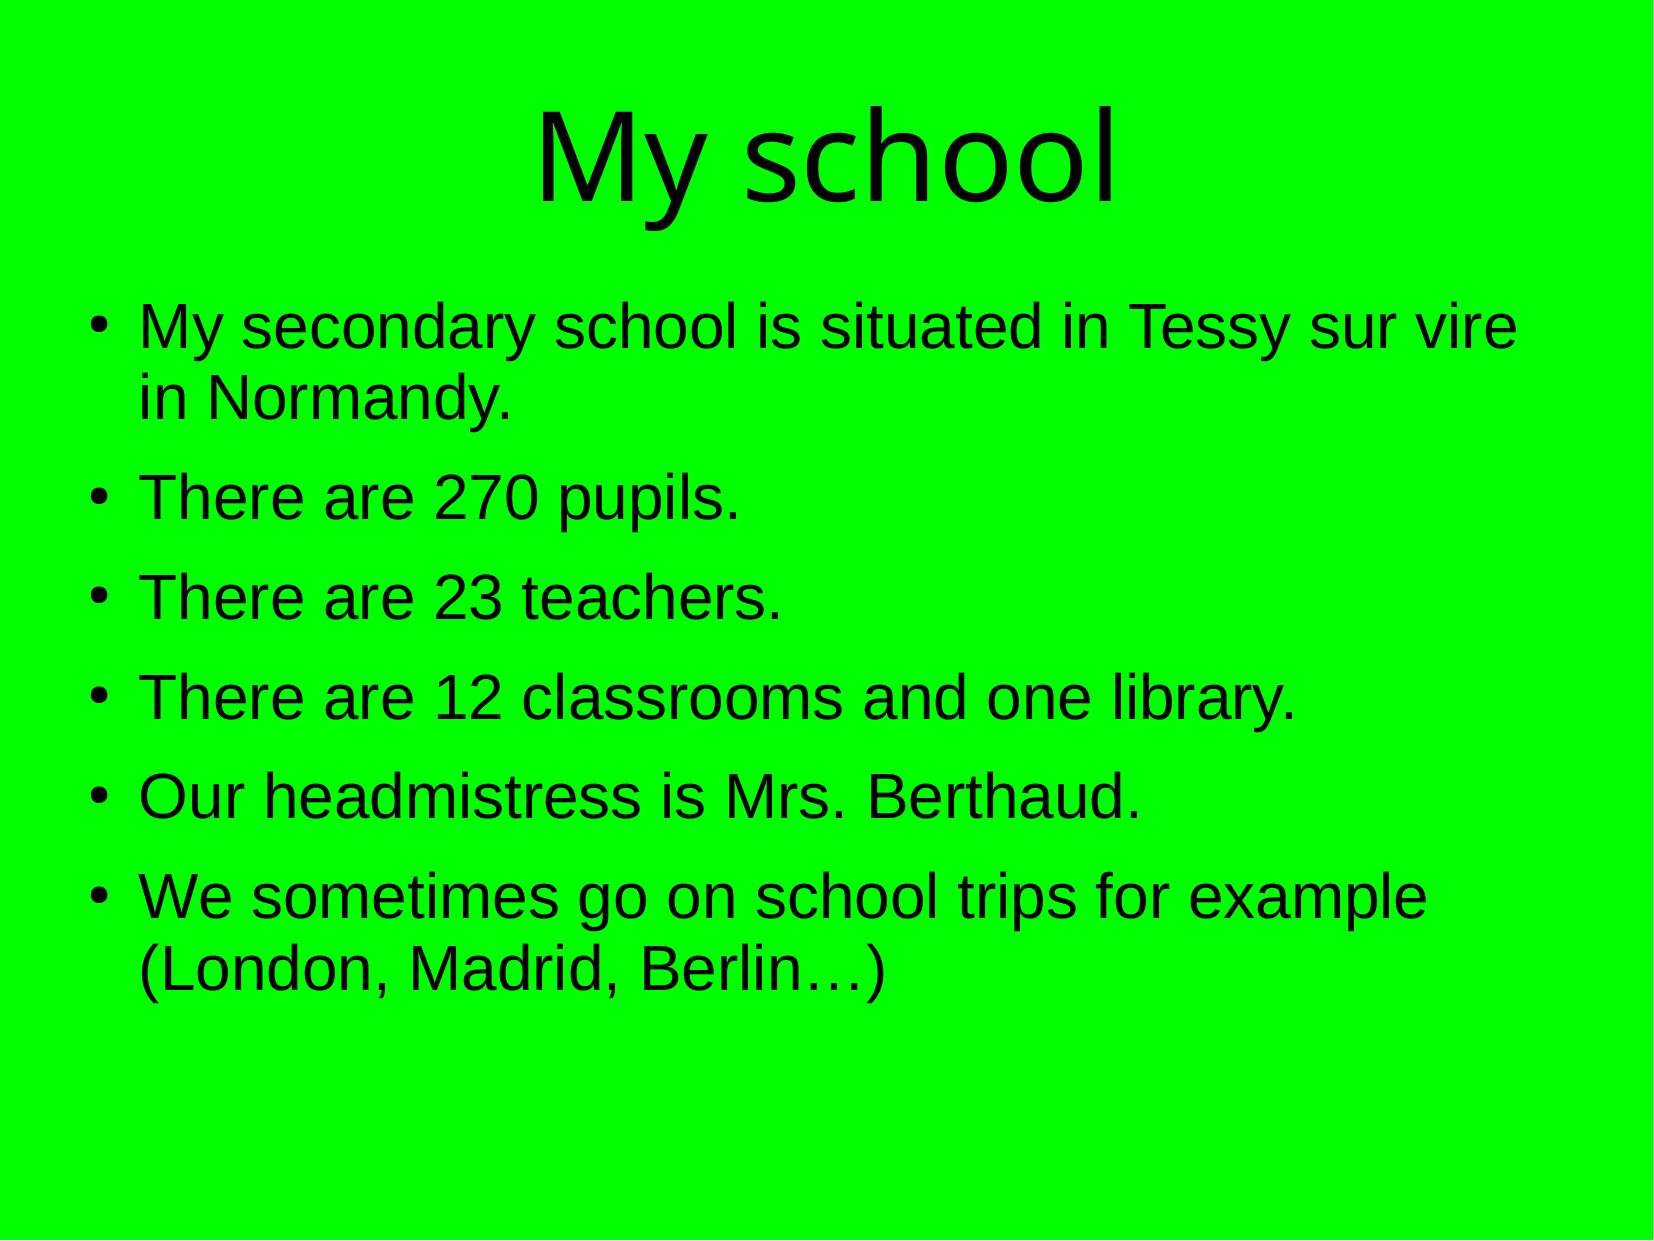

# My school
My secondary school is situated in Tessy sur vire in Normandy.
There are 270 pupils.
There are 23 teachers.
There are 12 classrooms and one library.
Our headmistress is Mrs. Berthaud.
We sometimes go on school trips for example (London, Madrid, Berlin…)